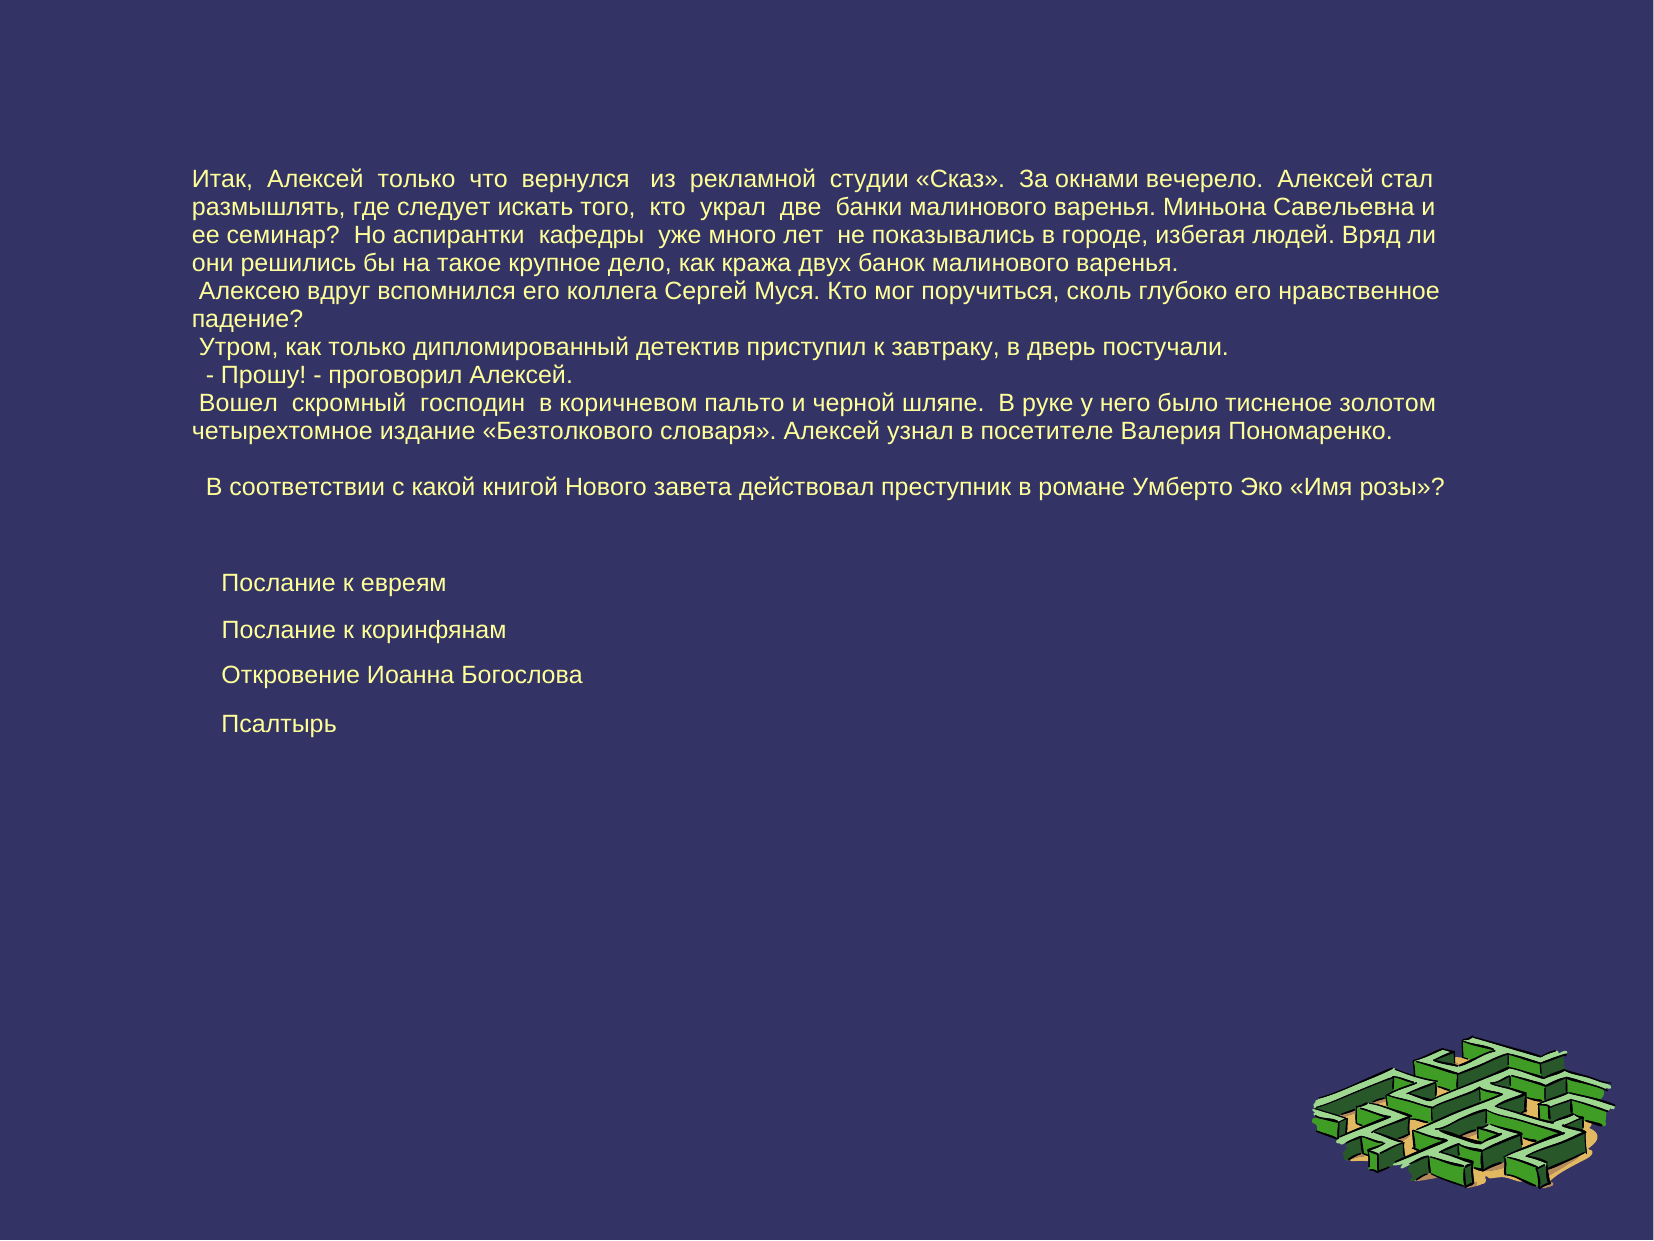

Итак, Алексей только что вернулся из рекламной студии «Сказ». За окнами вечерело. Алексей стал размышлять, где следует искать того, кто украл две банки малинового варенья. Миньона Савельевна и
ее семинар? Но аспирантки кафедры уже много лет не показывались в городе, избегая людей. Вряд ли
они решились бы на такое крупное дело, как кража двух банок малинового варенья.
 Алексею вдруг вспомнился его коллега Сергей Муся. Кто мог поручиться, сколь глубоко его нравственное падение?
 Утром, как только дипломированный детектив приступил к завтраку, в дверь постучали.
 - Прошу! - проговорил Алексей.
 Вошел скромный господин в коричневом пальто и черной шляпе. В руке у него было тисненое золотом четырехтомное издание «Безтолкового словаря». Алексей узнал в посетителе Валерия Пономаренко.
 В соответствии с какой книгой Нового завета действовал преступник в романе Умберто Эко «Имя розы»?
Послание к евреям
Послание к коринфянам
Откровение Иоанна Богослова
Псалтырь